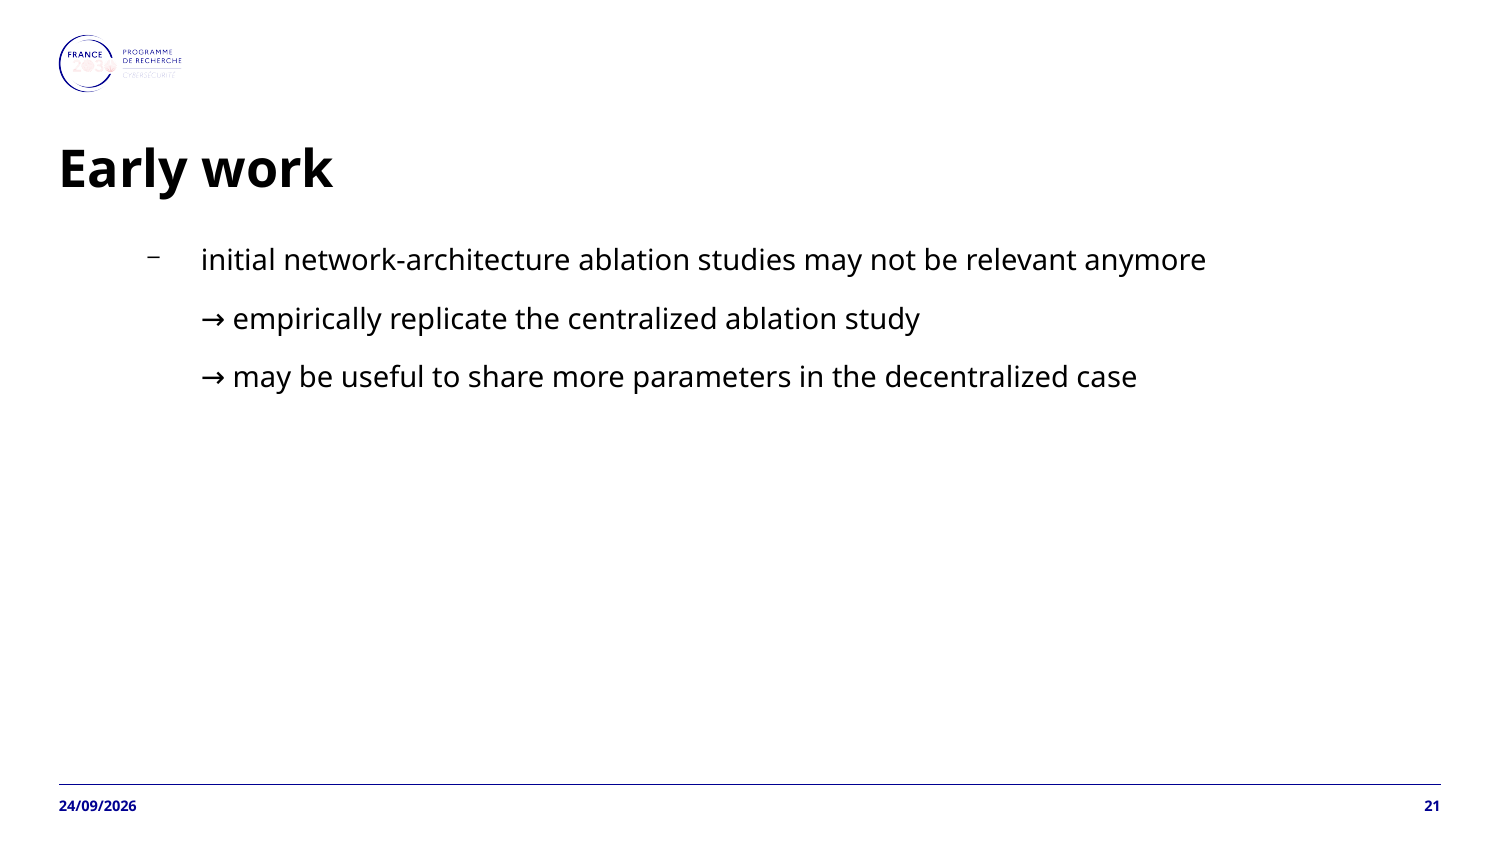

# Early work
initial network-architecture ablation studies may not be relevant anymore
→ empirically replicate the centralized ablation study
→ may be useful to share more parameters in the decentralized case